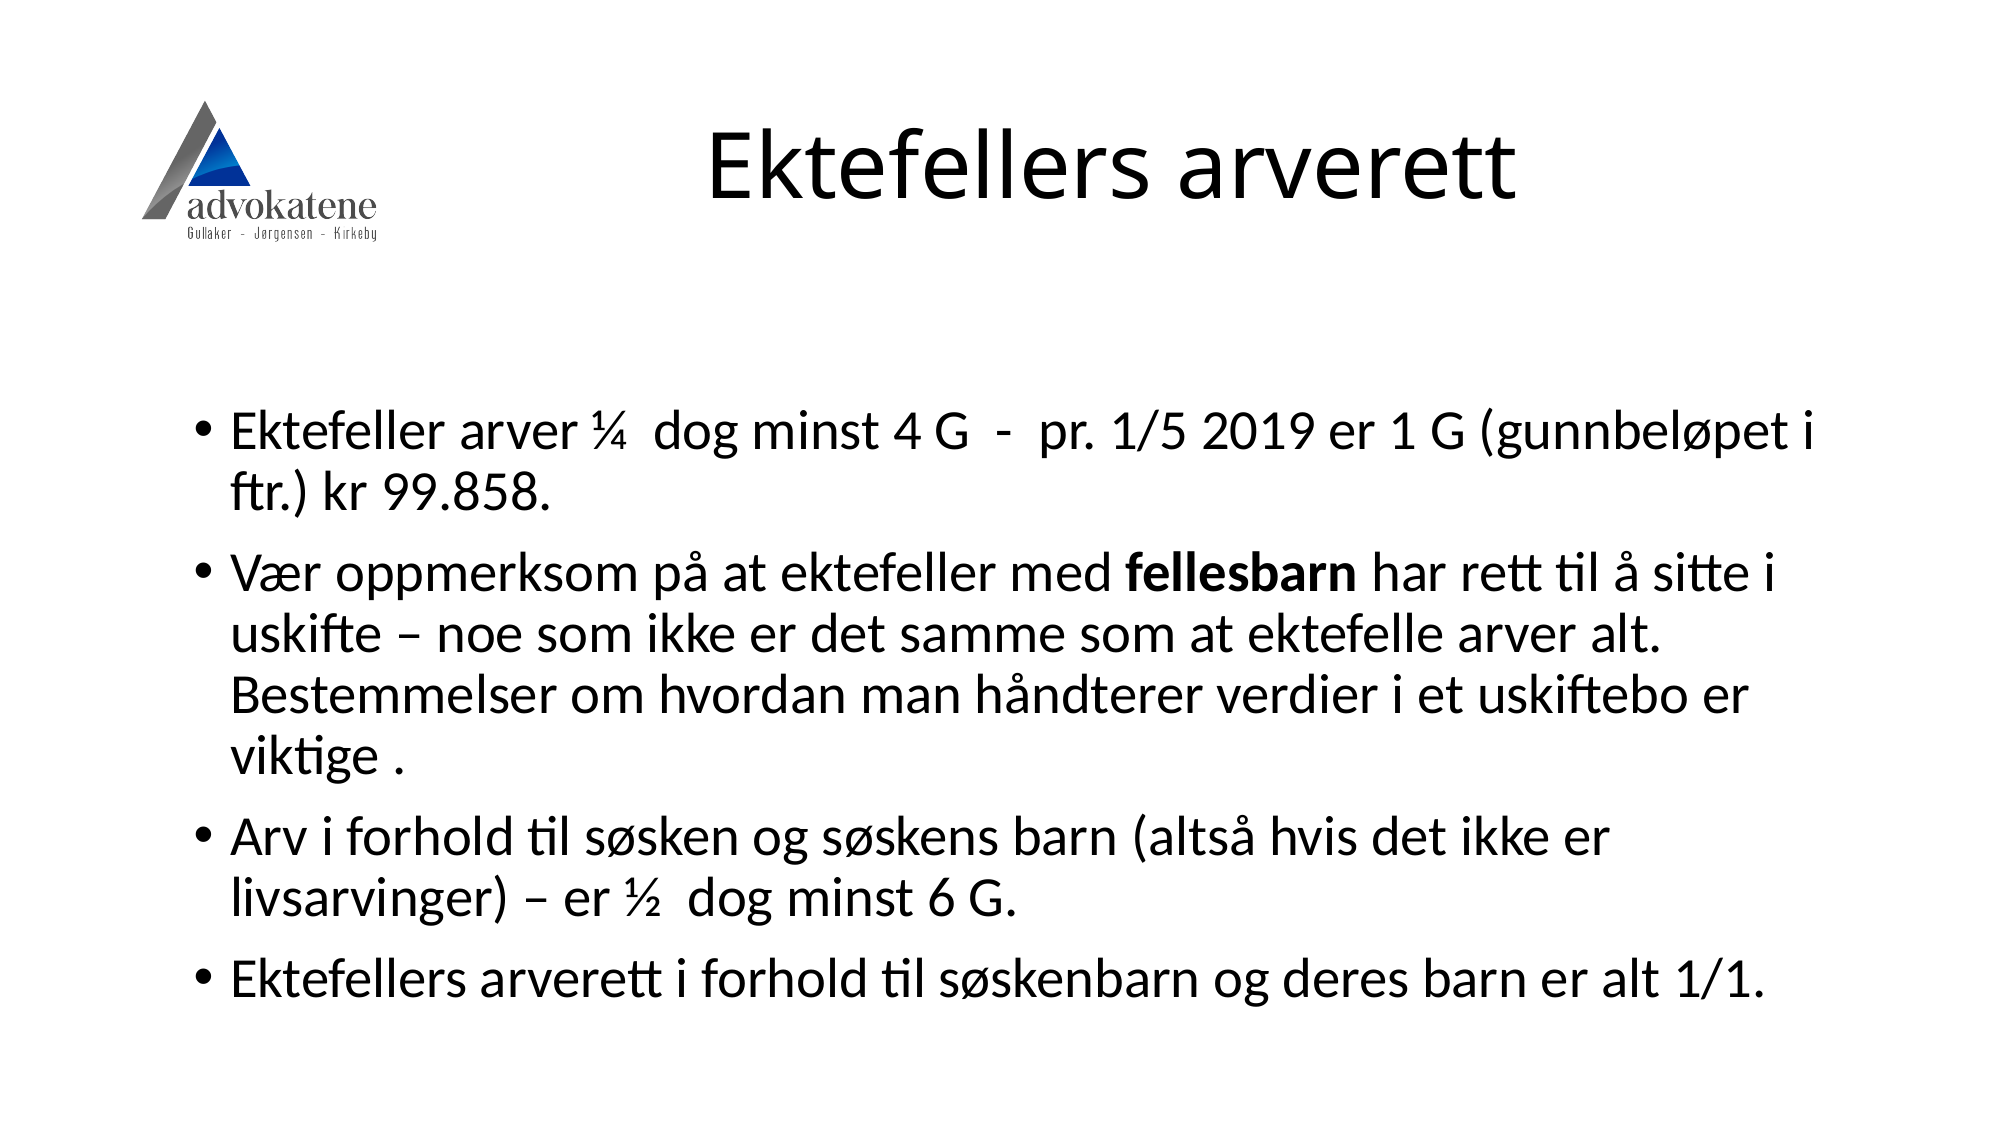

# Ektefellers arverett
Ektefeller arver ¼ dog minst 4 G - pr. 1/5 2019 er 1 G (gunnbeløpet i ftr.) kr 99.858.
Vær oppmerksom på at ektefeller med fellesbarn har rett til å sitte i uskifte – noe som ikke er det samme som at ektefelle arver alt. Bestemmelser om hvordan man håndterer verdier i et uskiftebo er viktige .
Arv i forhold til søsken og søskens barn (altså hvis det ikke er livsarvinger) – er ½ dog minst 6 G.
Ektefellers arverett i forhold til søskenbarn og deres barn er alt 1/1.